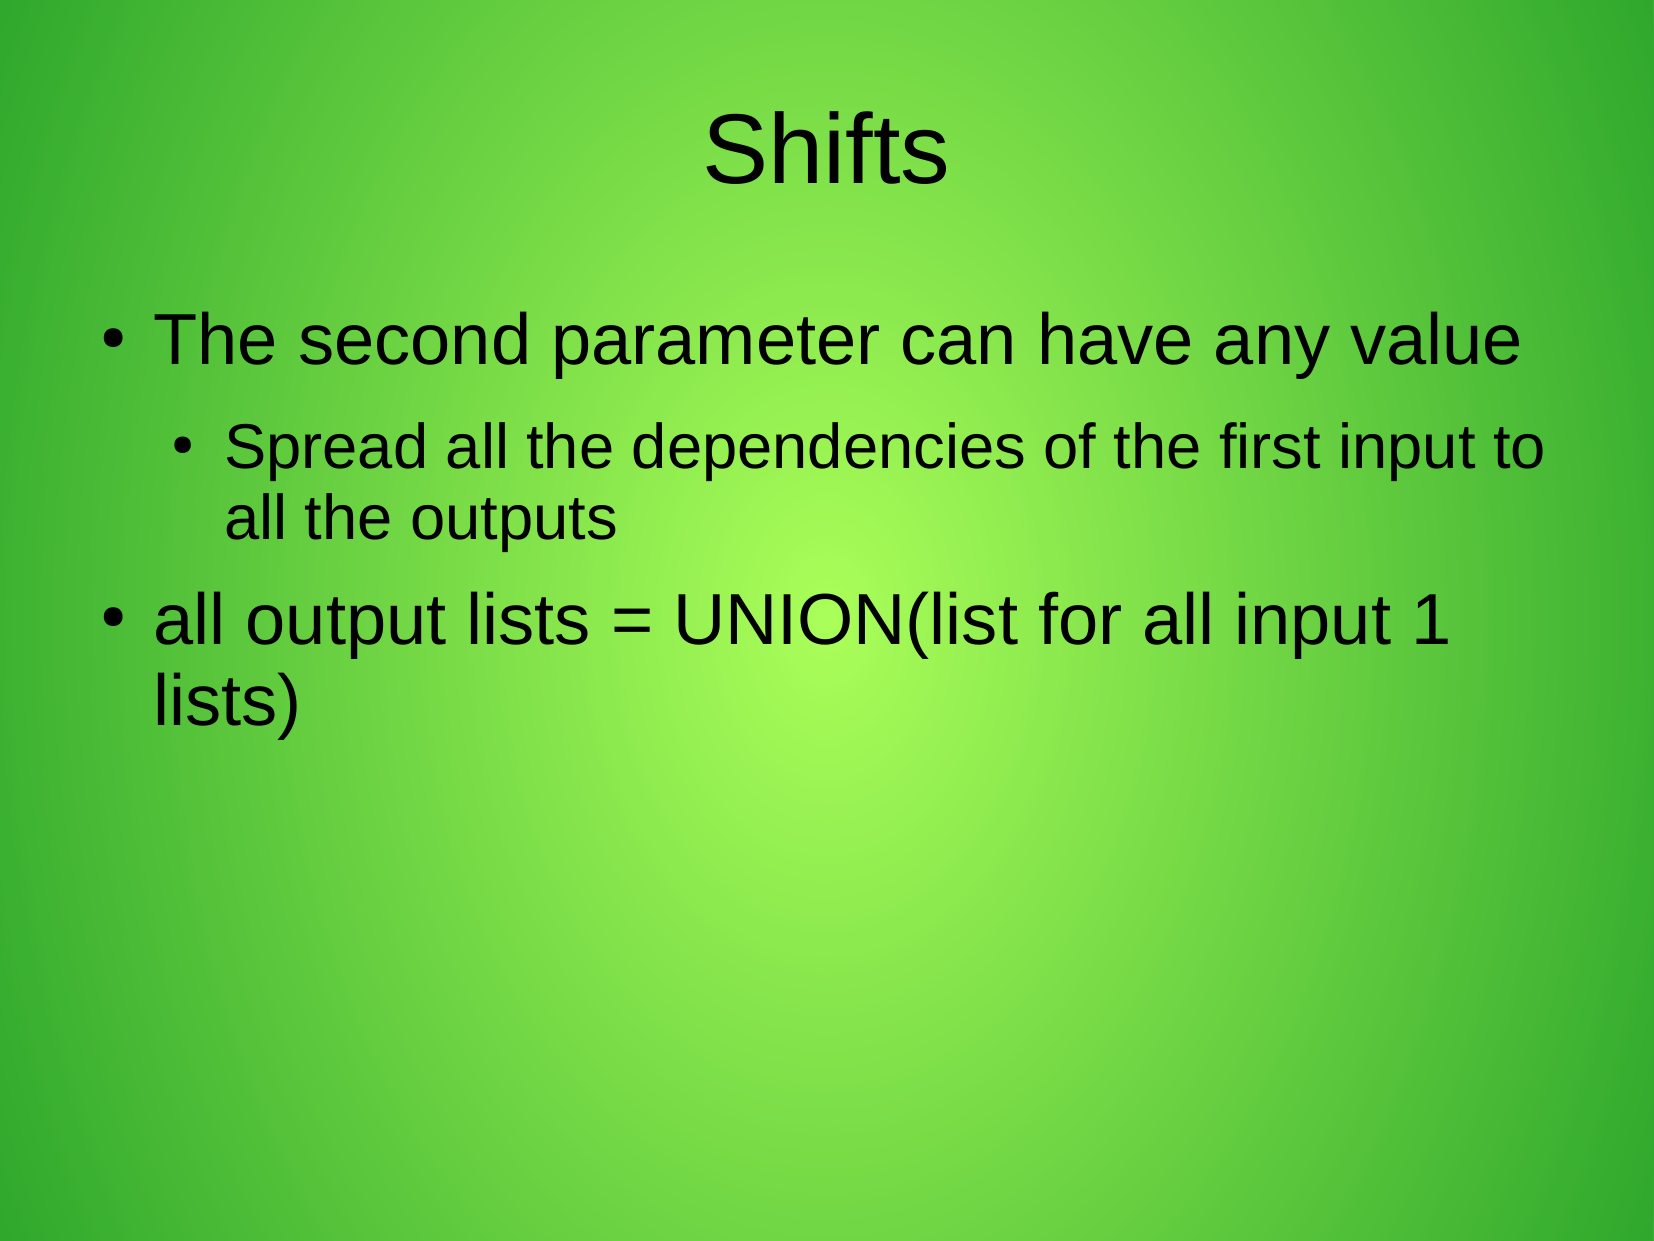

# Shifts
The second parameter can have any value
Spread all the dependencies of the first input to all the outputs
all output lists = UNION(list for all input 1 lists)